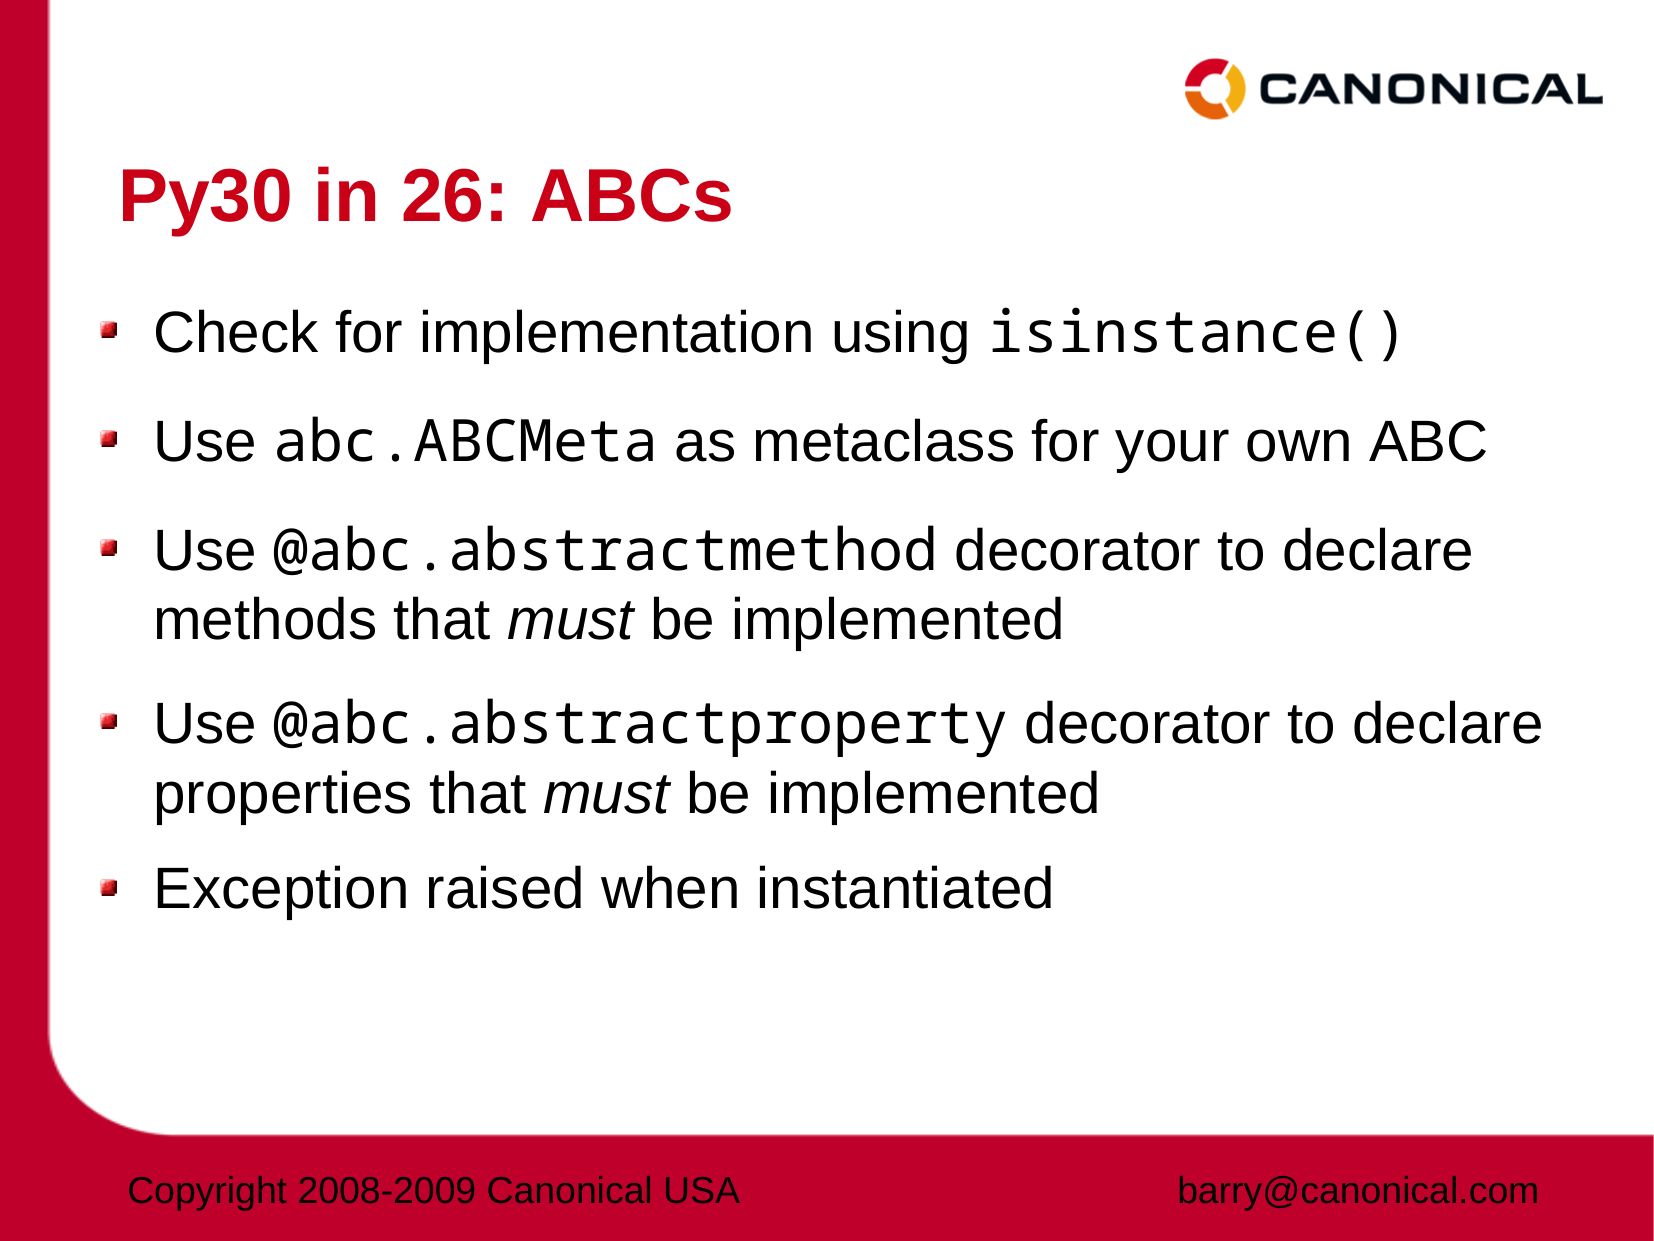

# Py30 in 26: ABCs
Check for implementation using isinstance()
Use abc.ABCMeta as metaclass for your own ABC
Use @abc.abstractmethod decorator to declare methods that must be implemented
Use @abc.abstractproperty decorator to declare properties that must be implemented
Exception raised when instantiated